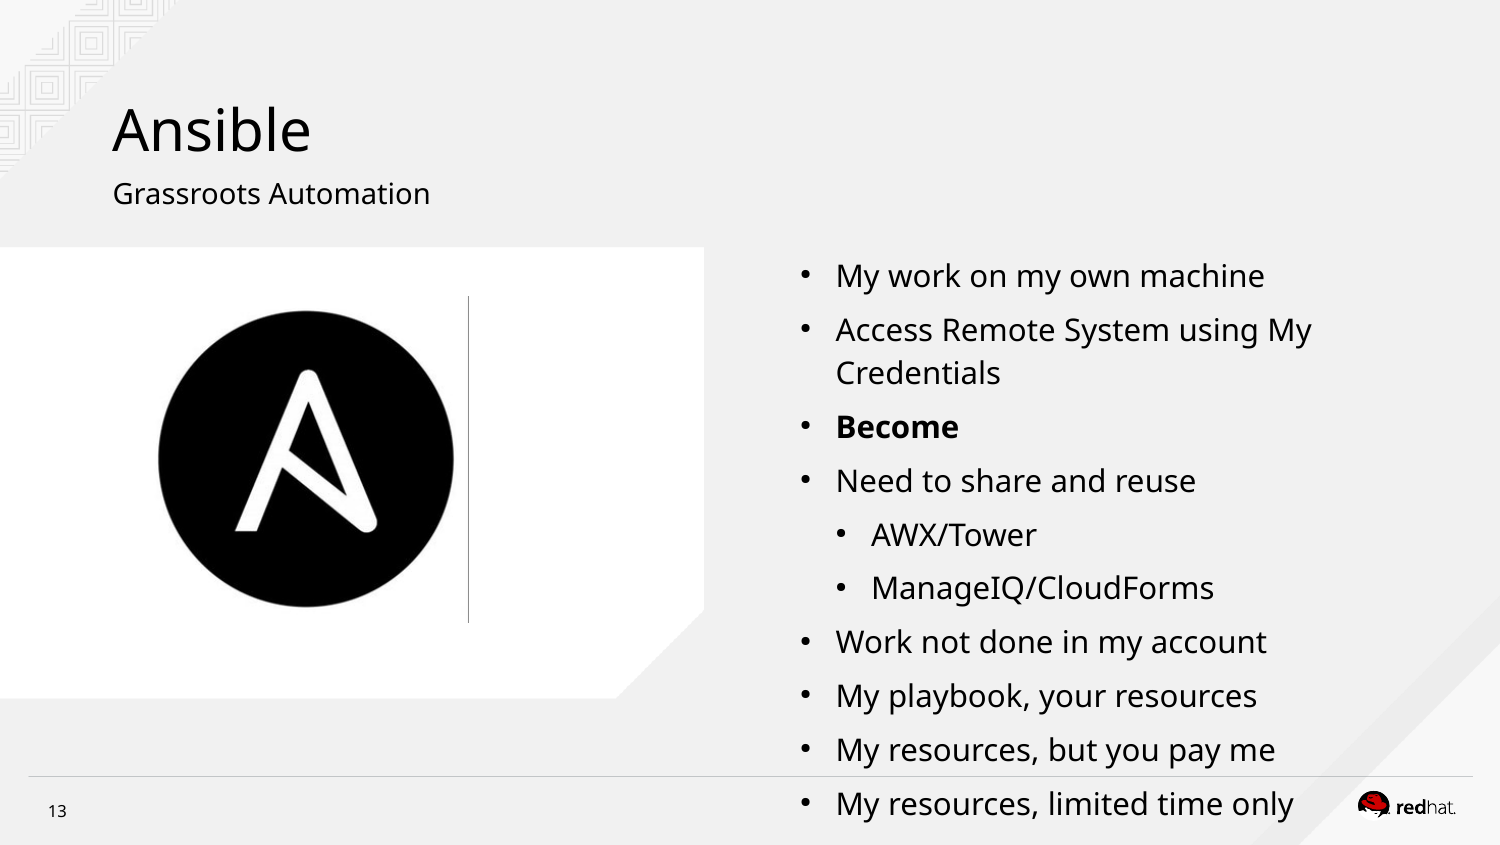

# Ansible
Grassroots Automation
My work on my own machine
Access Remote System using My Credentials
Become
Need to share and reuse
AWX/Tower
ManageIQ/CloudForms
Work not done in my account
My playbook, your resources
My resources, but you pay me
My resources, limited time only
13